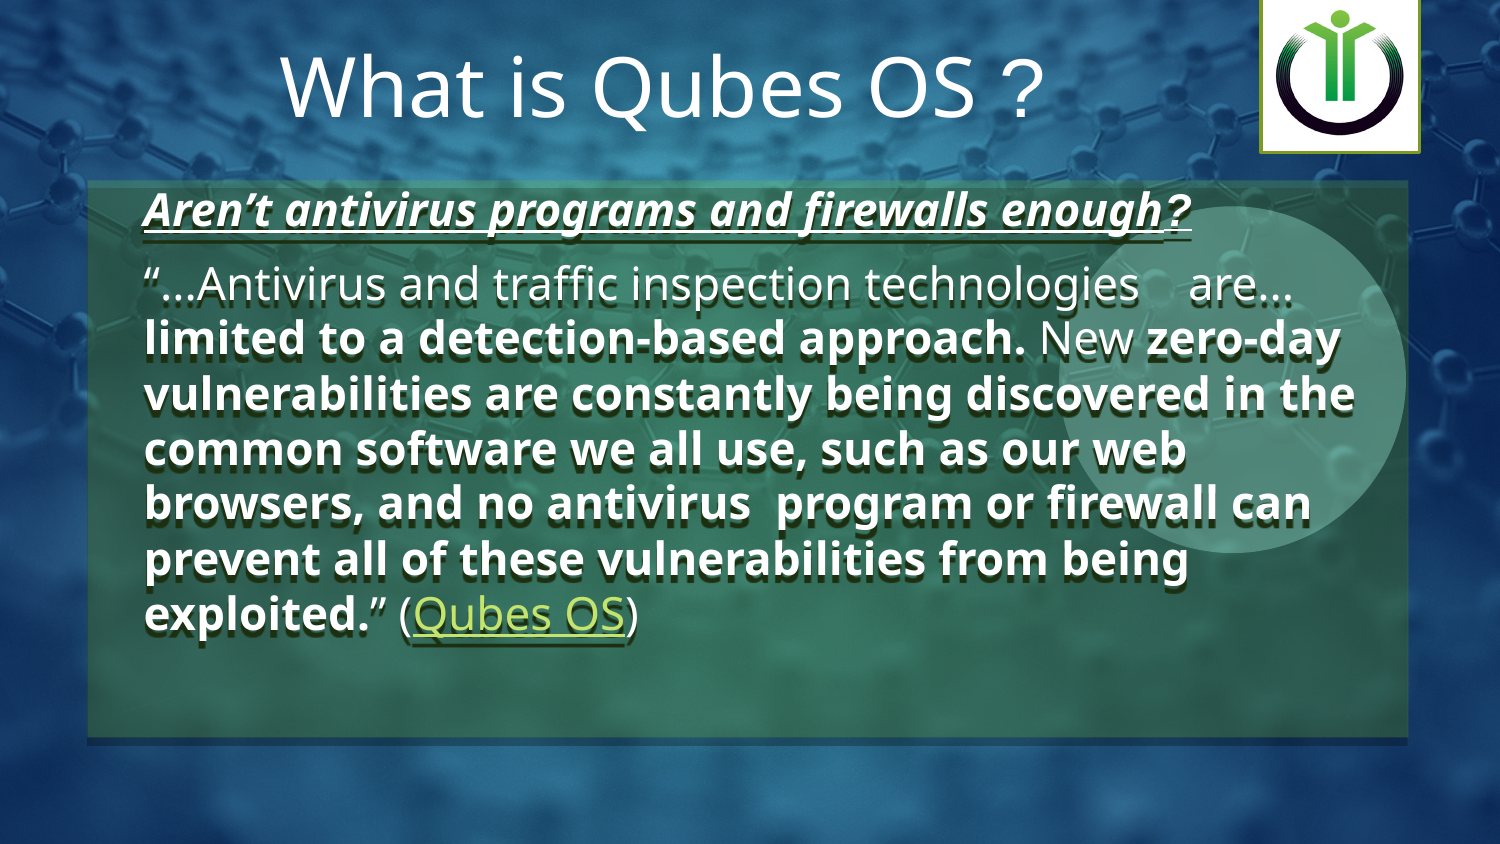

What is Qubes OS ?
Aren’t antivirus programs and firewalls enough?
“...Antivirus and traffic inspection technologies are... limited to a detection-based approach. New zero-day vulnerabilities are constantly being discovered in the common software we all use, such as our web browsers, and no antivirus program or firewall can prevent all of these vulnerabilities from being exploited.” (Qubes OS)